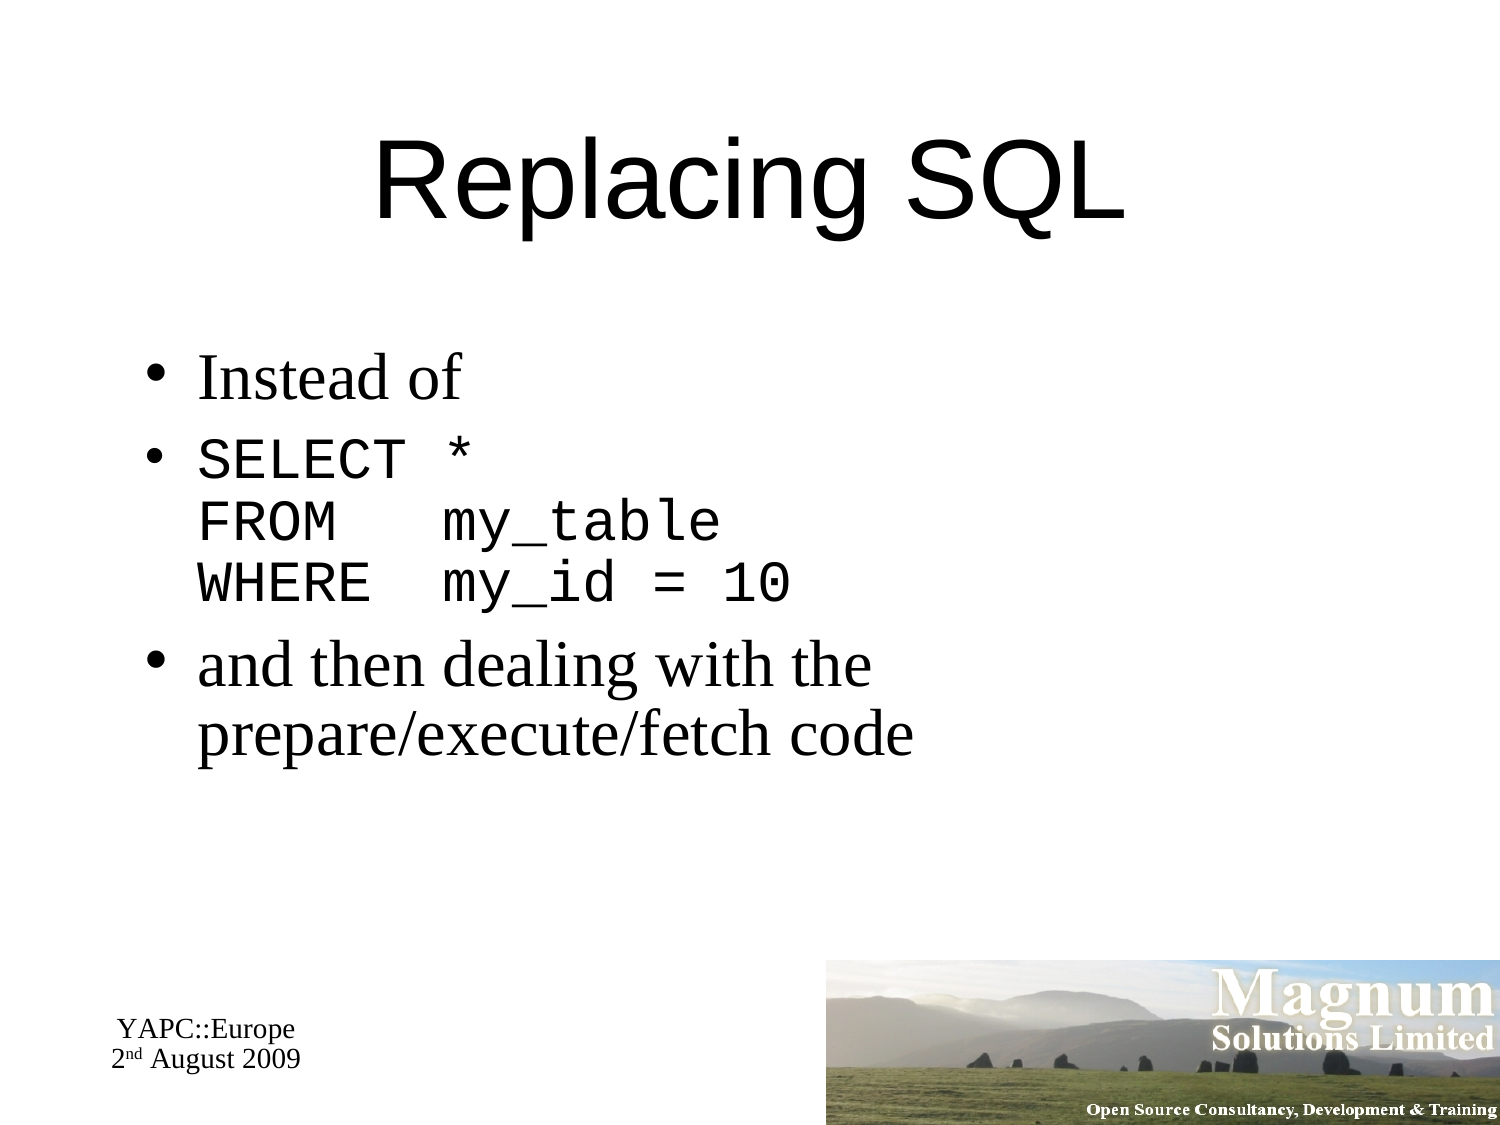

# Replacing SQL
Instead of
SELECT *
FROM my_table
WHERE my_id = 10
and then dealing with the prepare/execute/fetch code
144